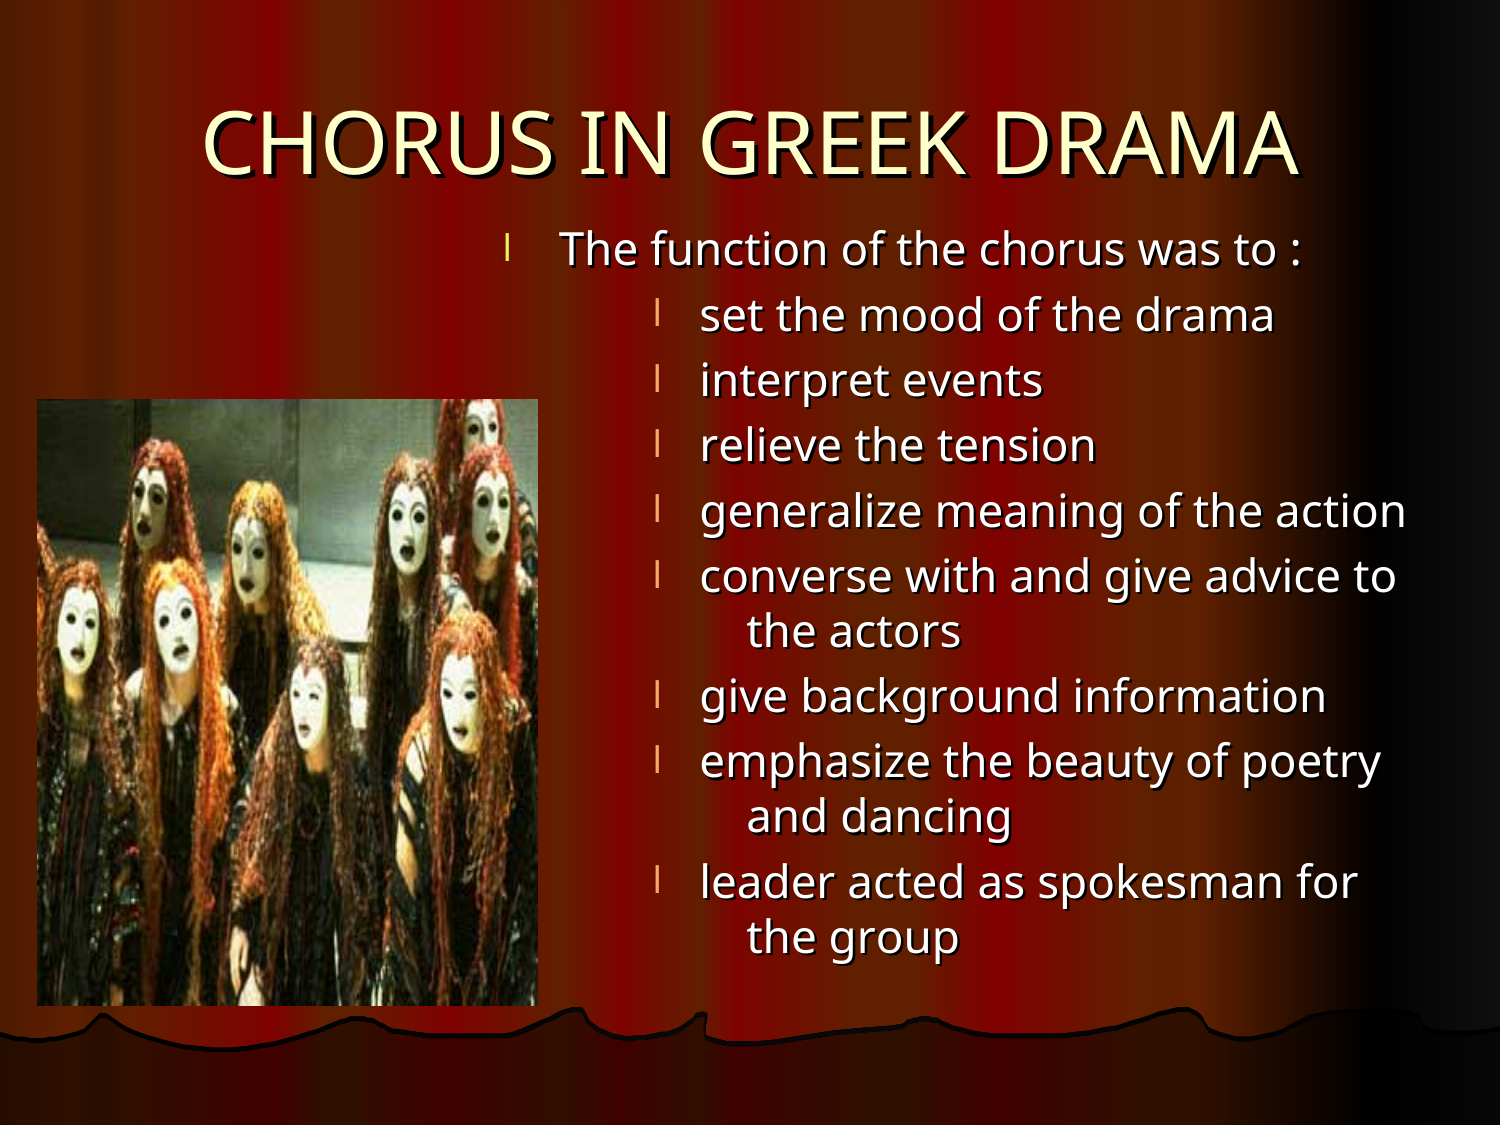

# CHORUS IN GREEK DRAMA
The function of the chorus was to :
set the mood of the drama
interpret events
relieve the tension
generalize meaning of the action
converse with and give advice to the actors
give background information
emphasize the beauty of poetry and dancing
leader acted as spokesman for the group